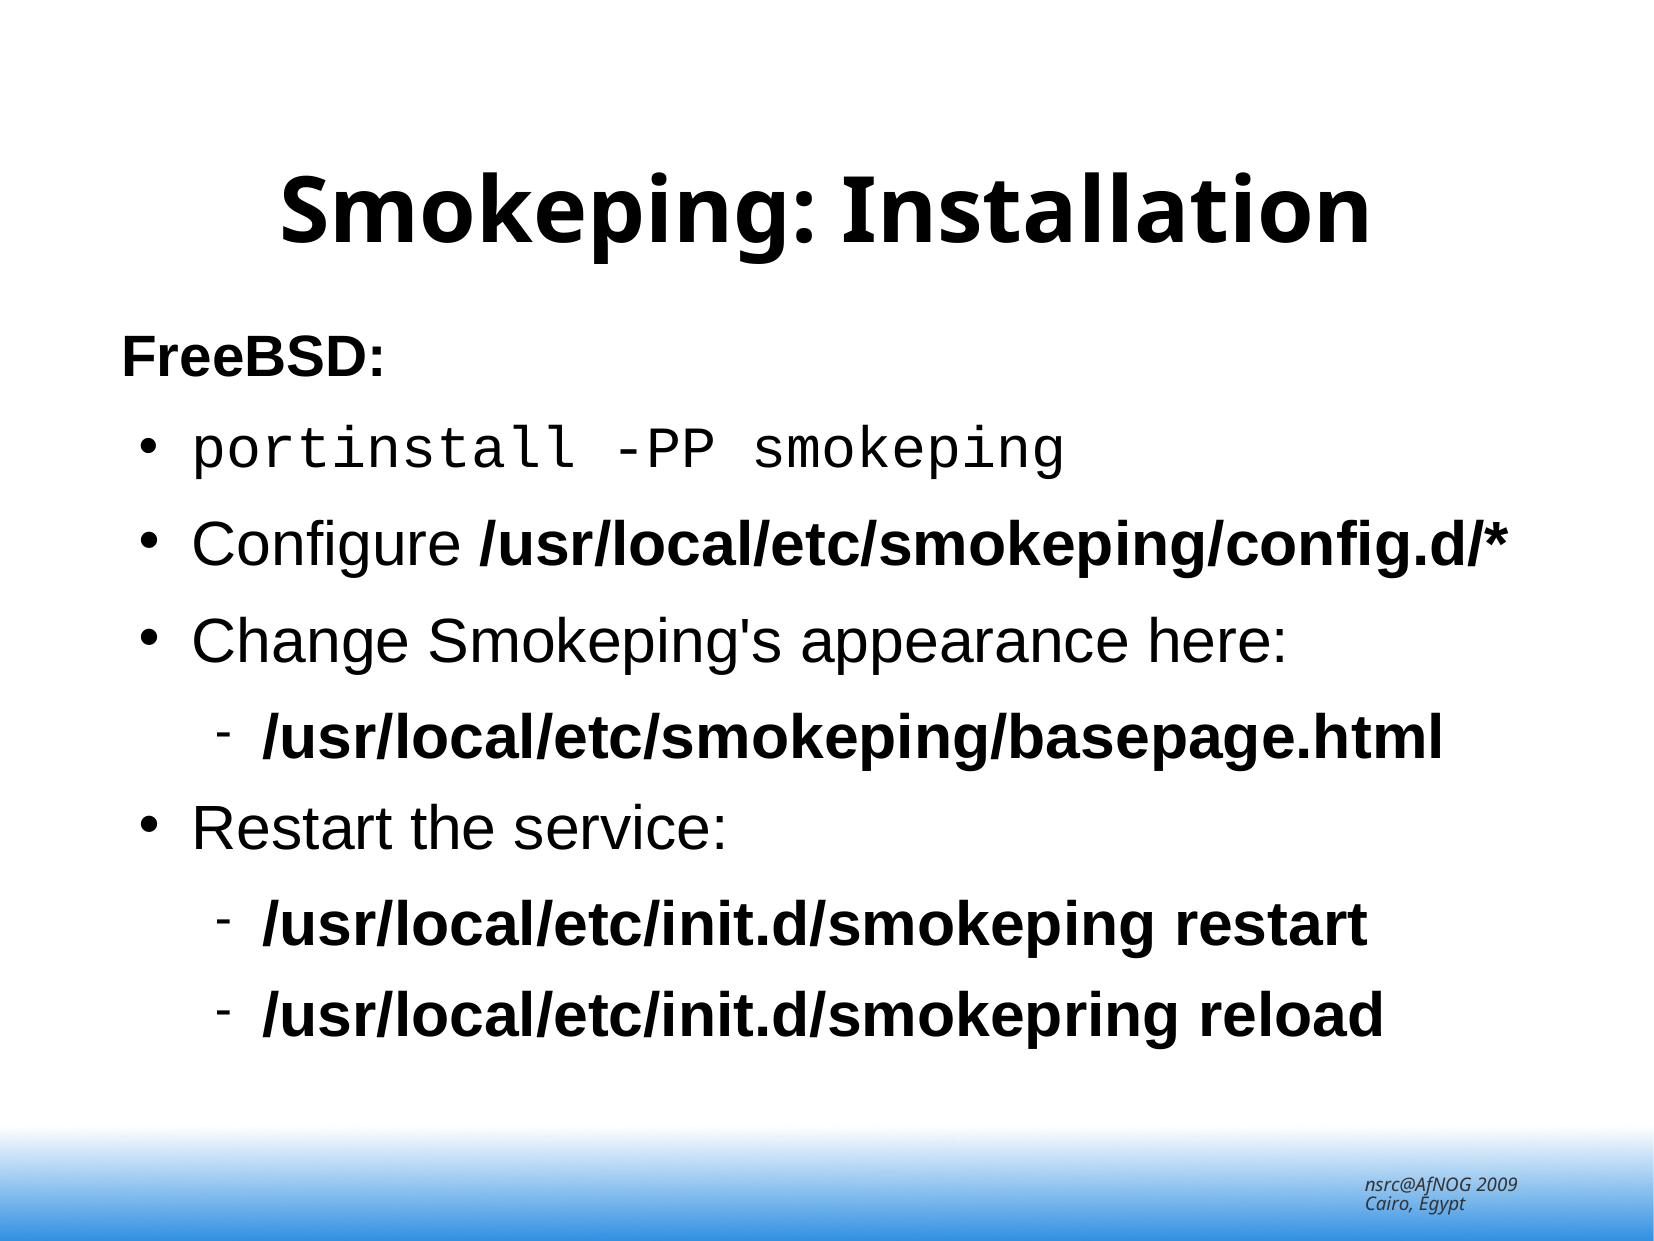

# Smokeping: Installation
FreeBSD:
portinstall -PP smokeping
Configure /usr/local/etc/smokeping/config.d/*
Change Smokeping's appearance here:
/usr/local/etc/smokeping/basepage.html
Restart the service:
/usr/local/etc/init.d/smokeping restart
/usr/local/etc/init.d/smokepring reload